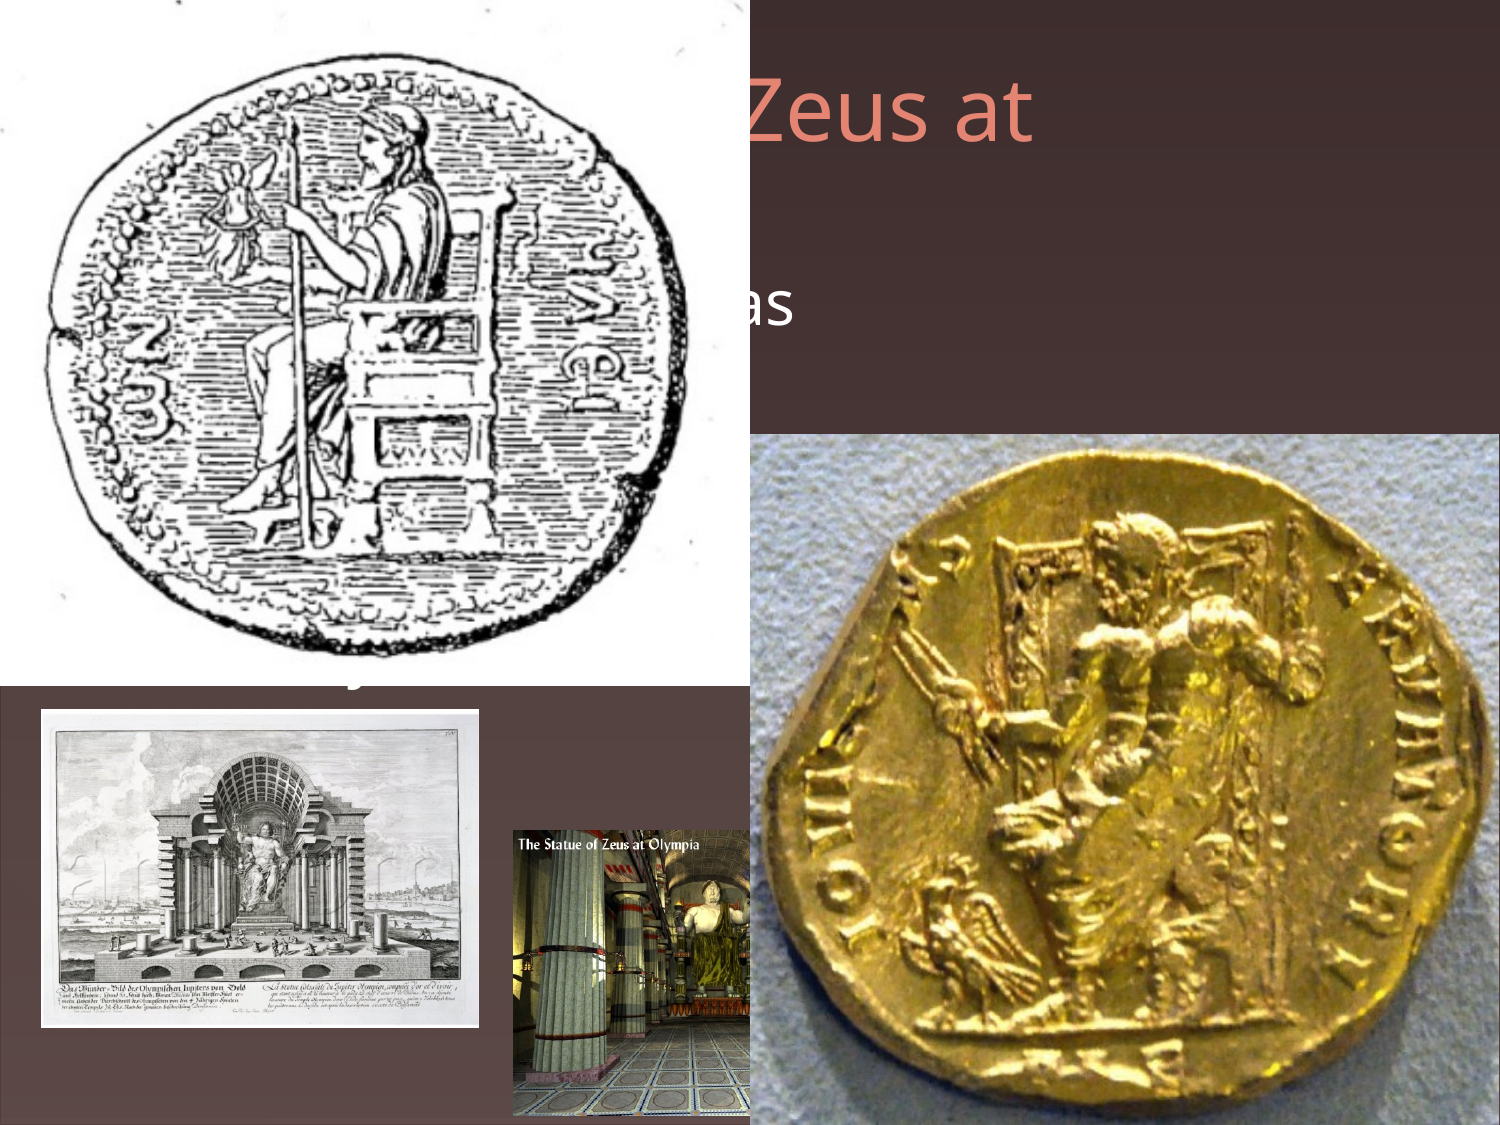

# The Statue of Zeus at Olympia.
Greek sculptor Phidas
432 years BC
Olympia – olympic games – God Zeus
13m tall
Destroyed in fire